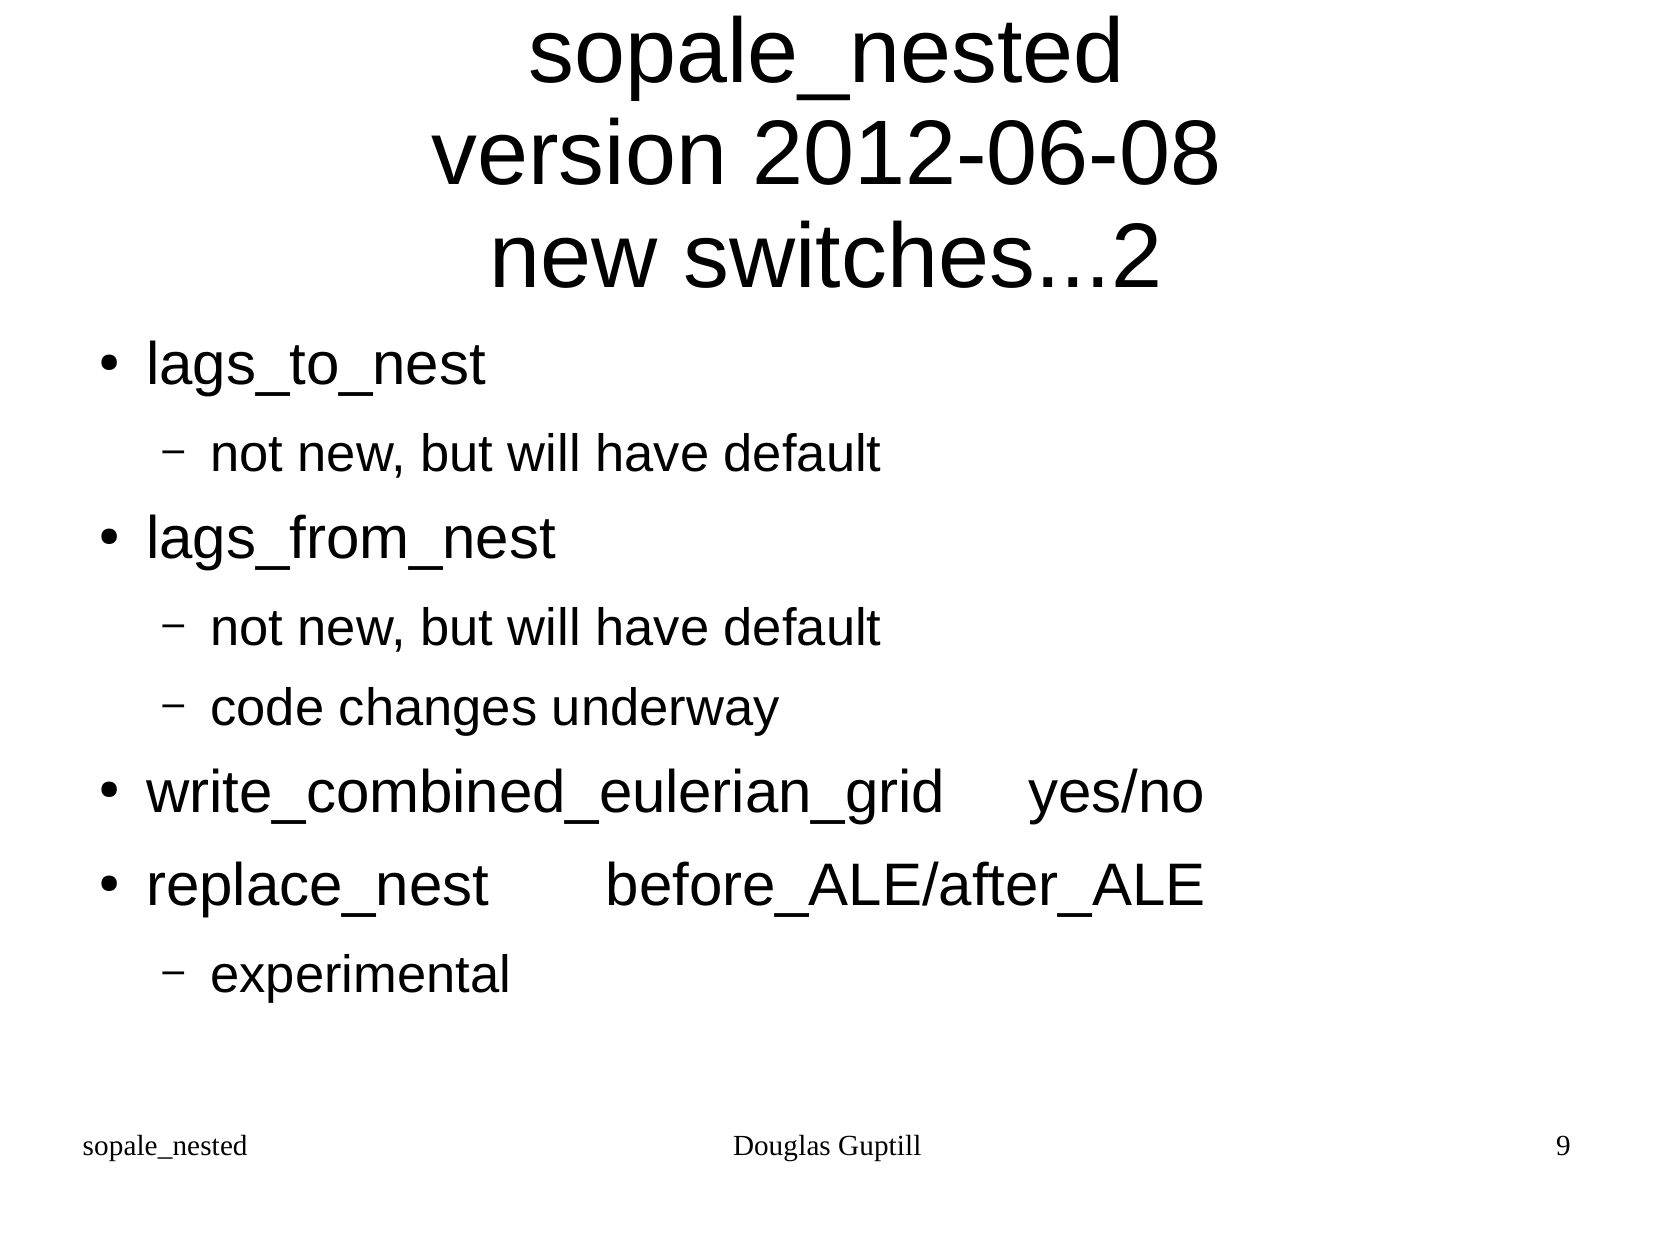

# sopale_nested version 2012-06-08 new switches...2
lags_to_nest
not new, but will have default
lags_from_nest
not new, but will have default
code changes underway
write_combined_eulerian_grid yes/no
replace_nest before_ALE/after_ALE
experimental
sopale_nested
Douglas Guptill
9